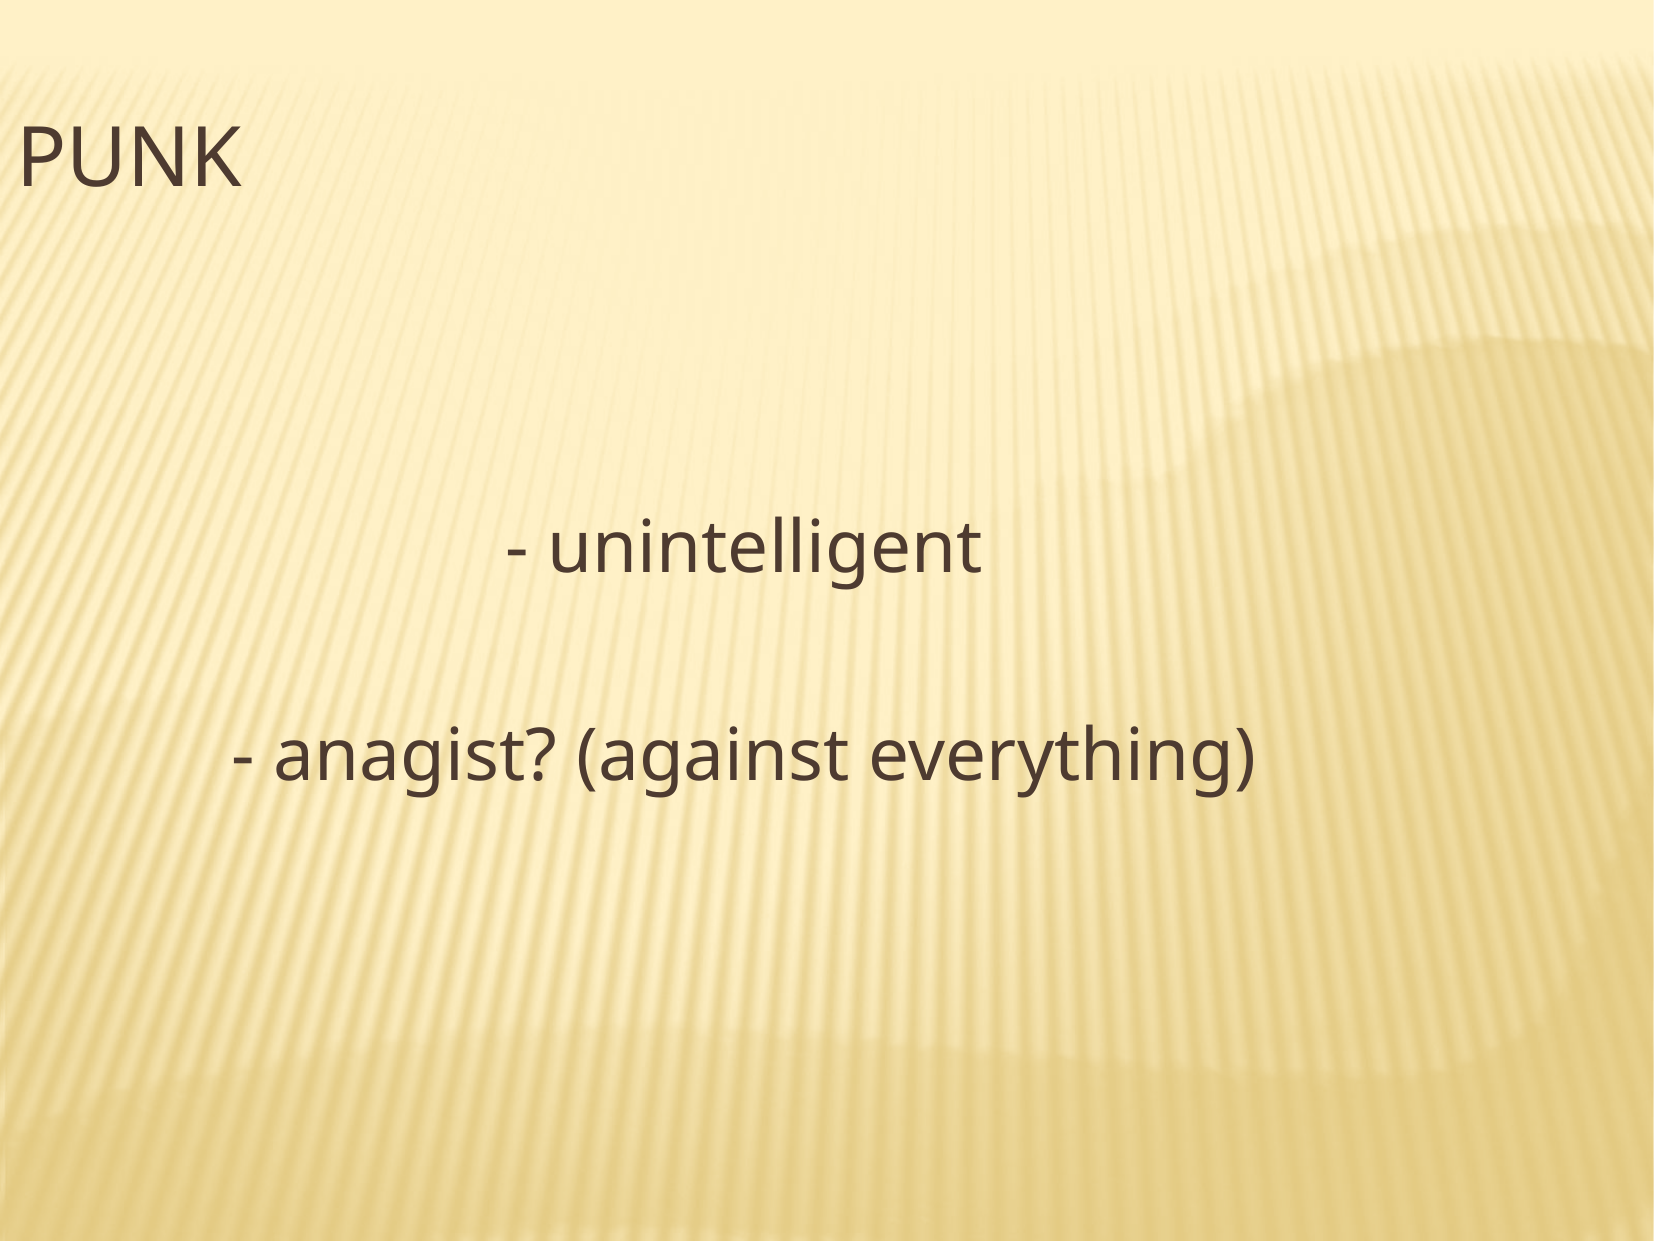

# Punk
- unintelligent
- anagist? (against everything)